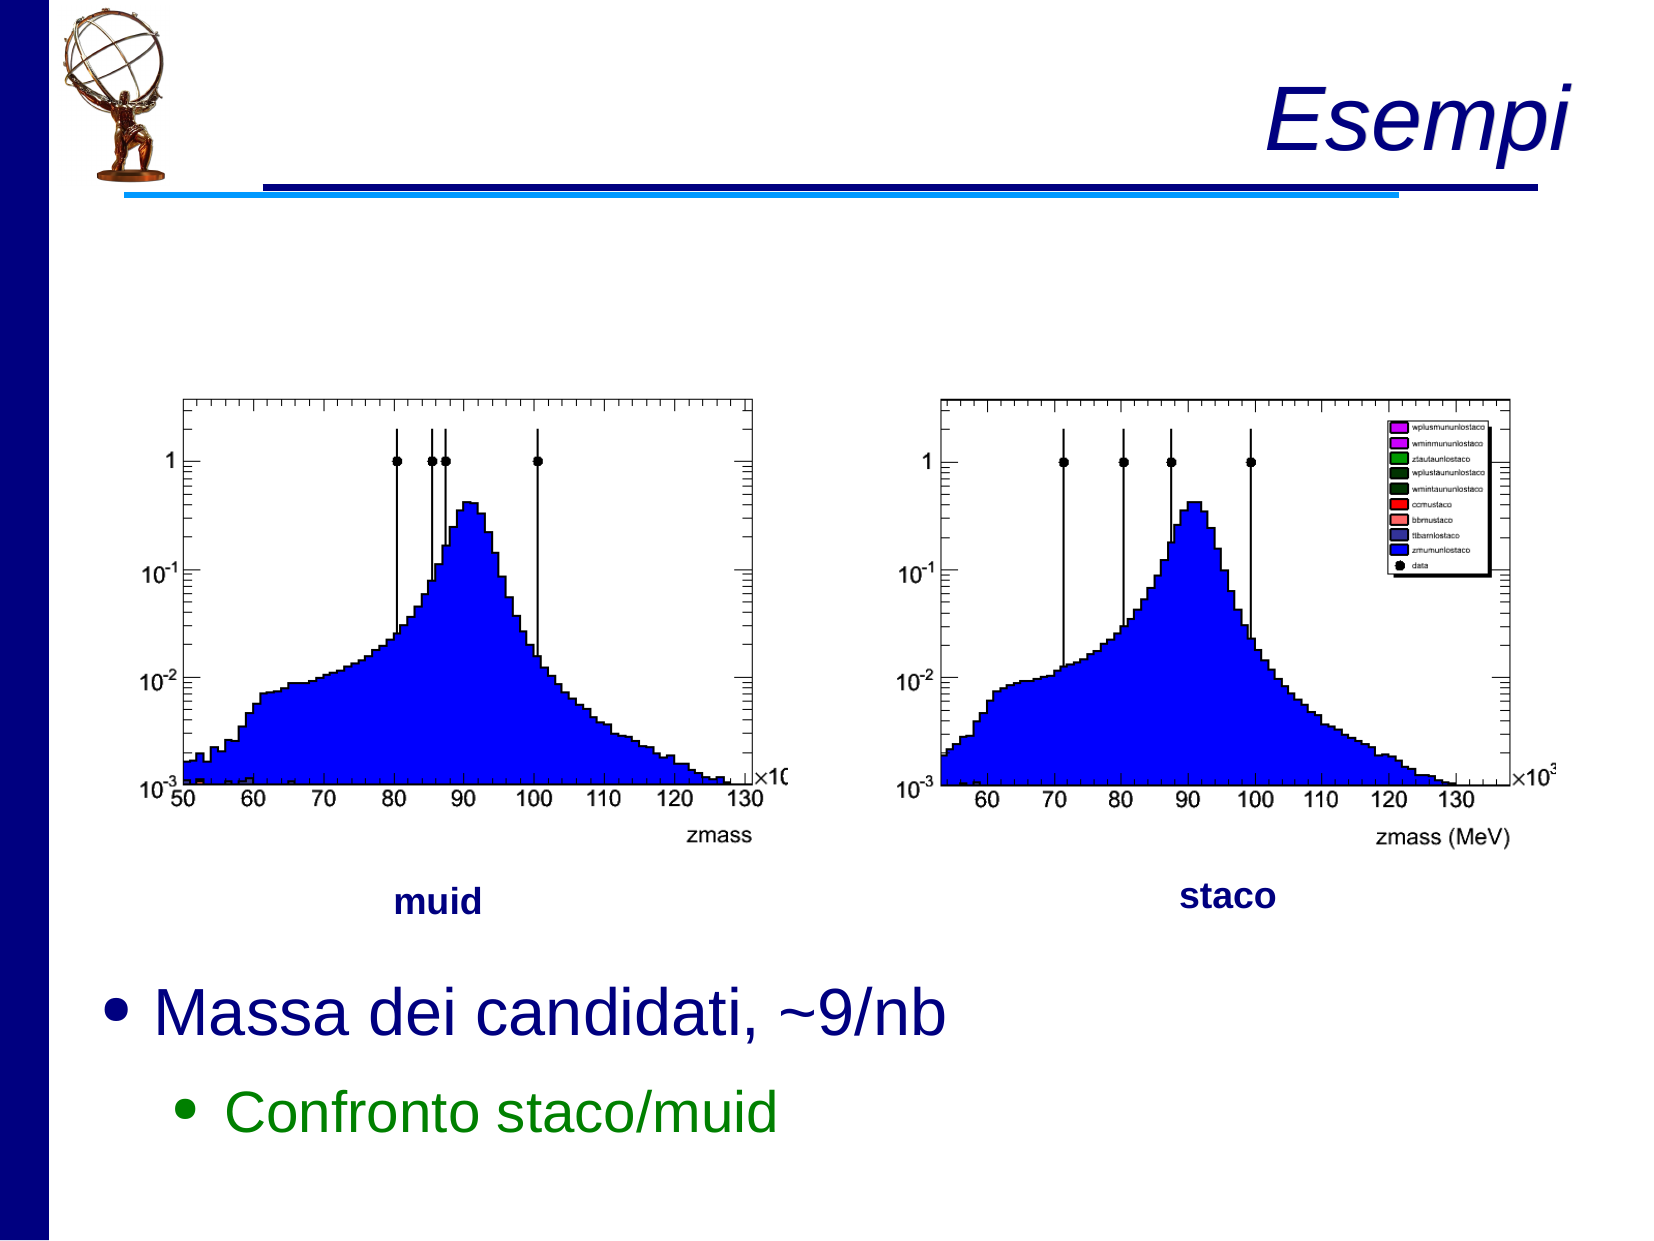

# Esempi
staco
muid
Massa dei candidati, ~9/nb
Confronto staco/muid